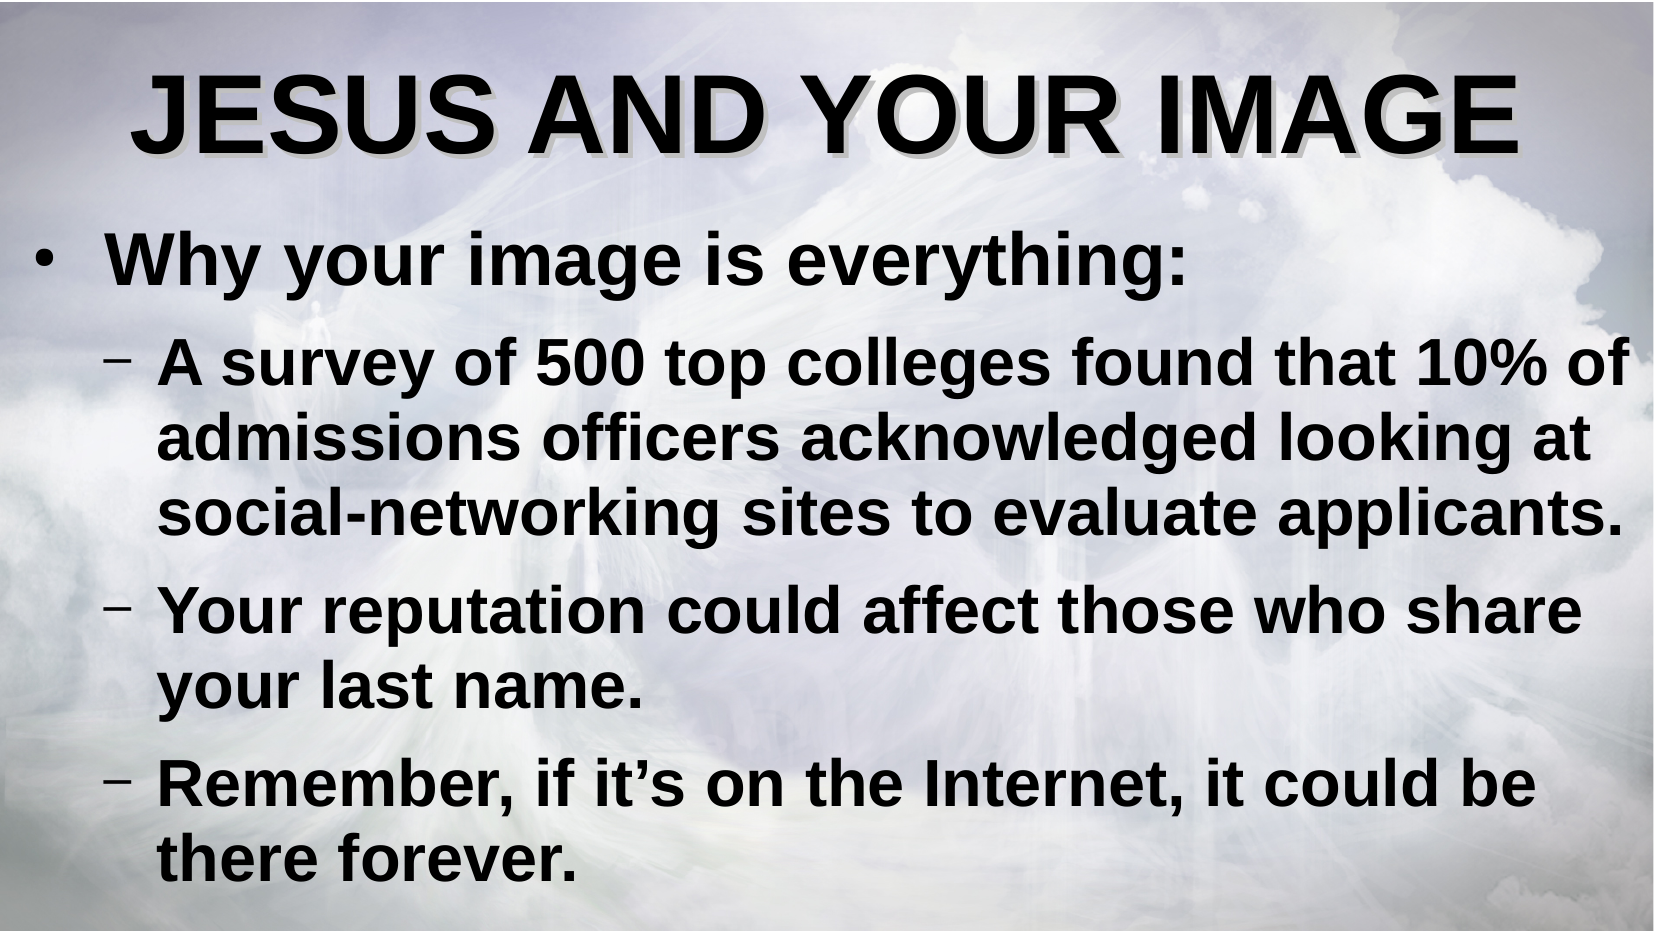

# JESUS AND YOUR IMAGE
 Why your image is everything:
A survey of 500 top colleges found that 10% of admissions officers acknowledged looking at social-networking sites to evaluate applicants.
Your reputation could affect those who share your last name.
Remember, if it’s on the Internet, it could be there forever.